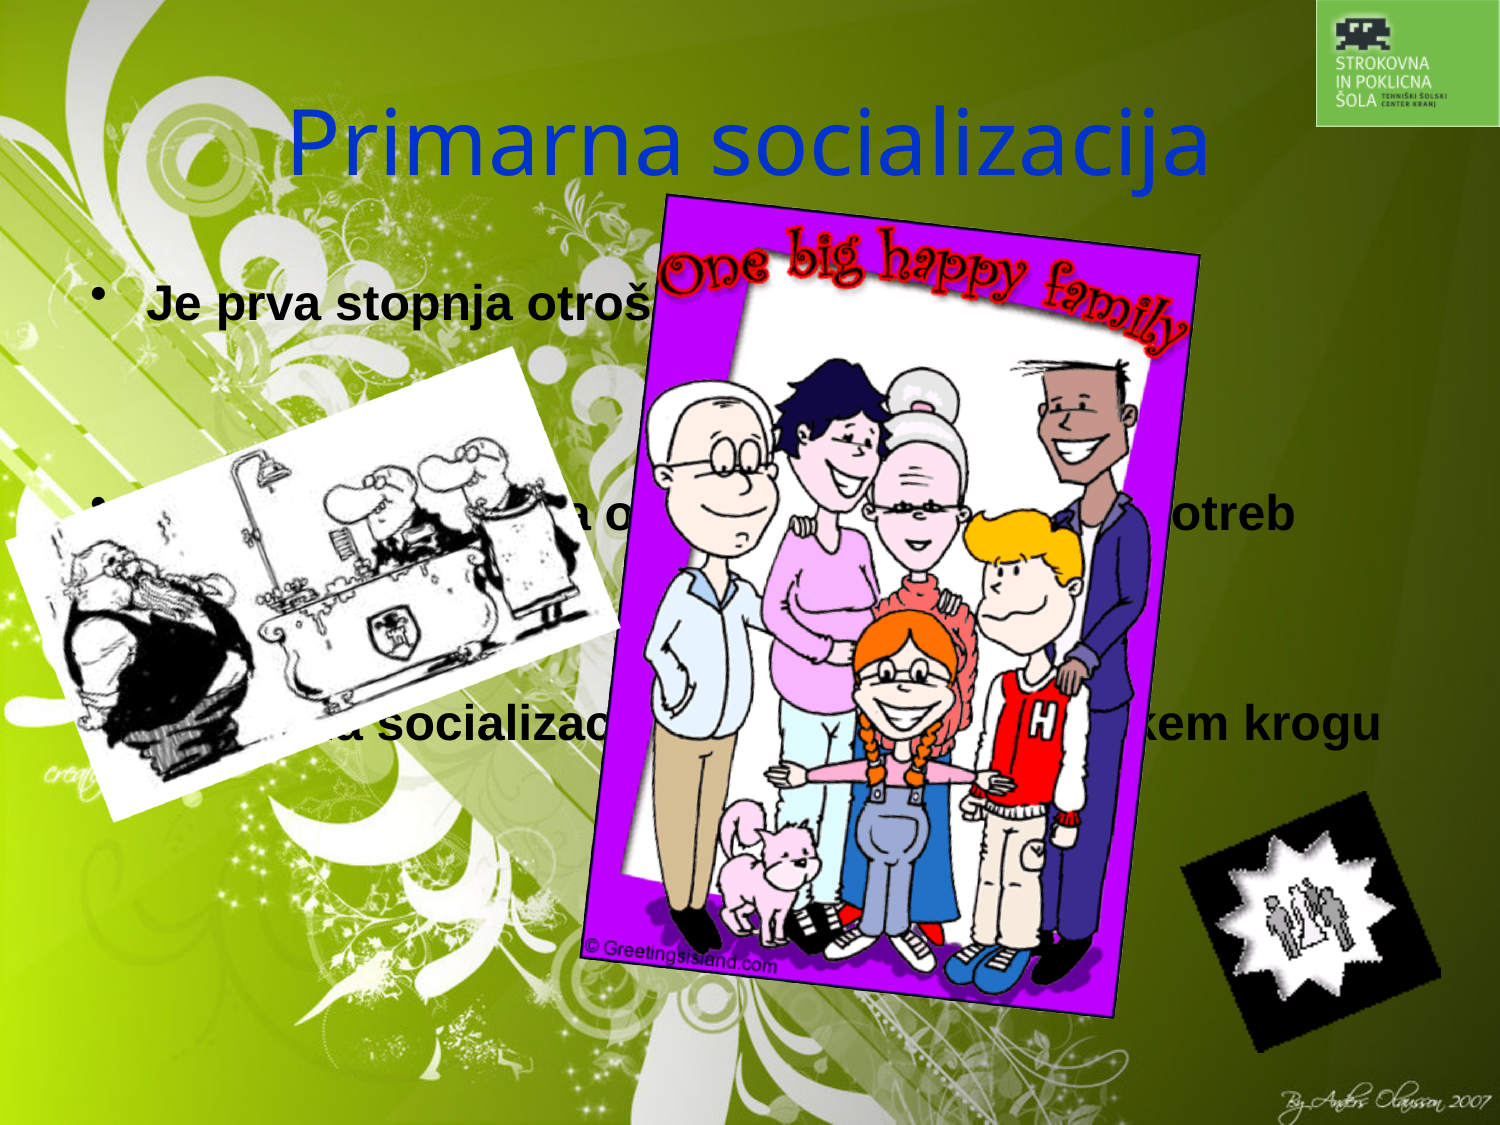

# Primarna socializacija
Je prva stopnja otroškega razvoja
V prvih letih gre za obvladovanje telesnih potreb
Primarna socializacija se odvija v družinskem krogu